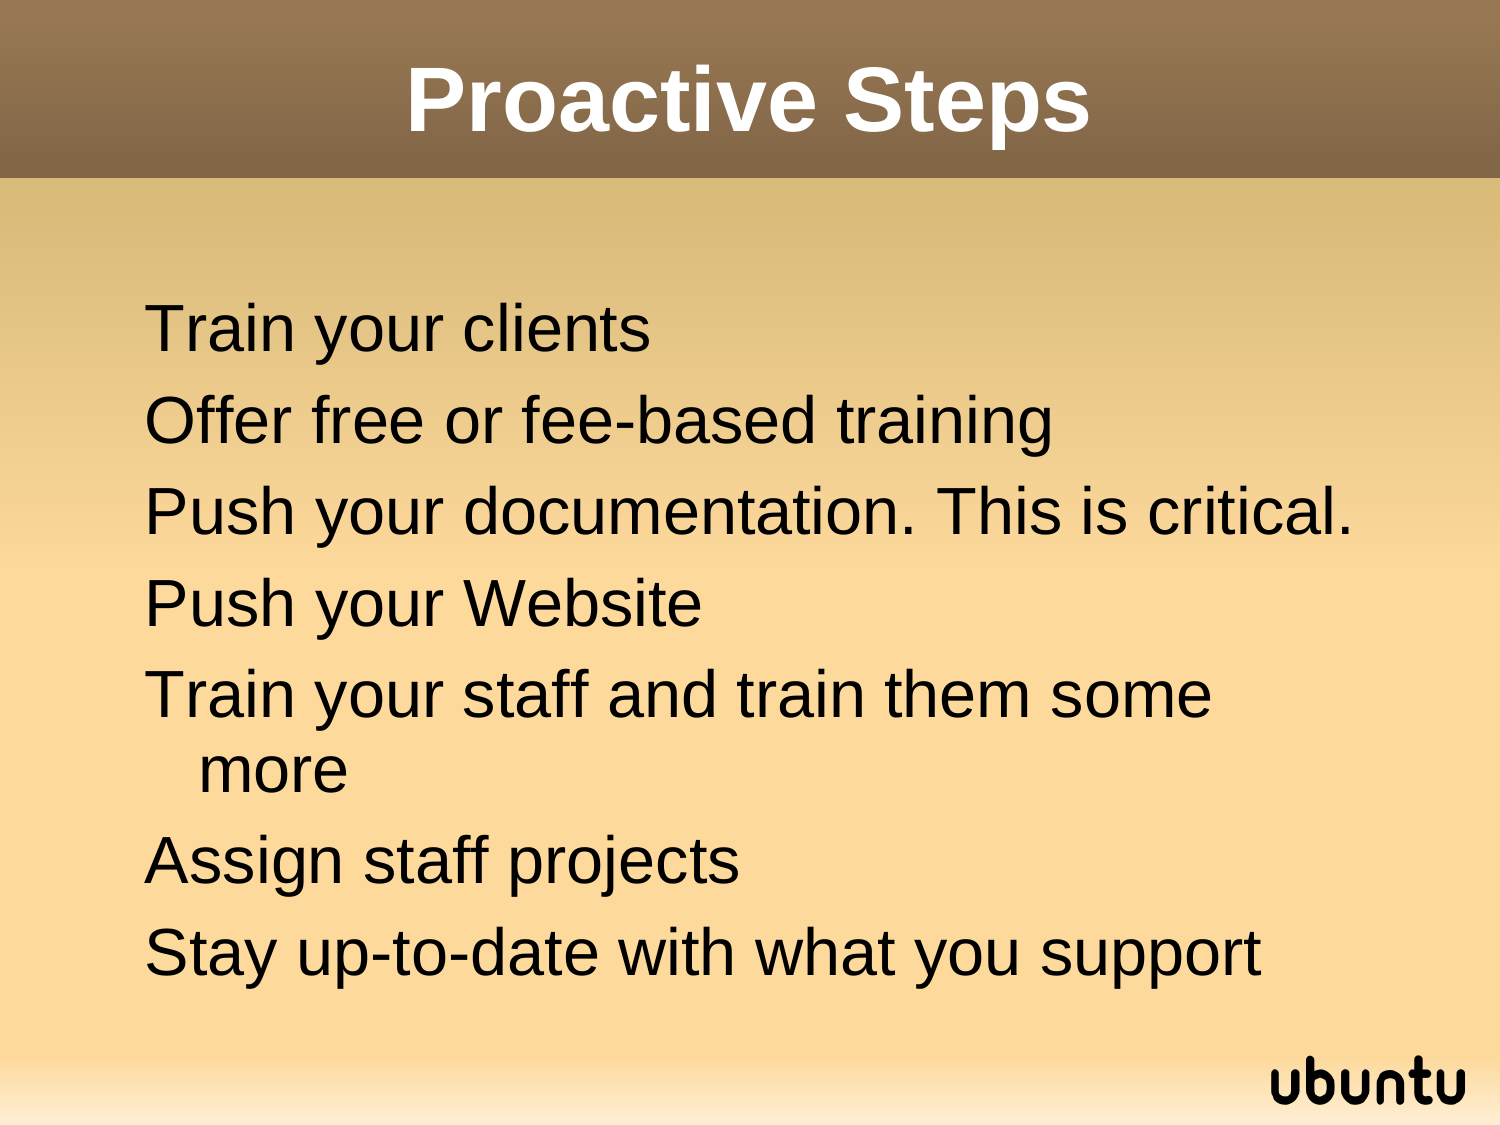

# Proactive Steps
Train your clients
Offer free or fee-based training
Push your documentation. This is critical.
Push your Website
Train your staff and train them some more
Assign staff projects
Stay up-to-date with what you support